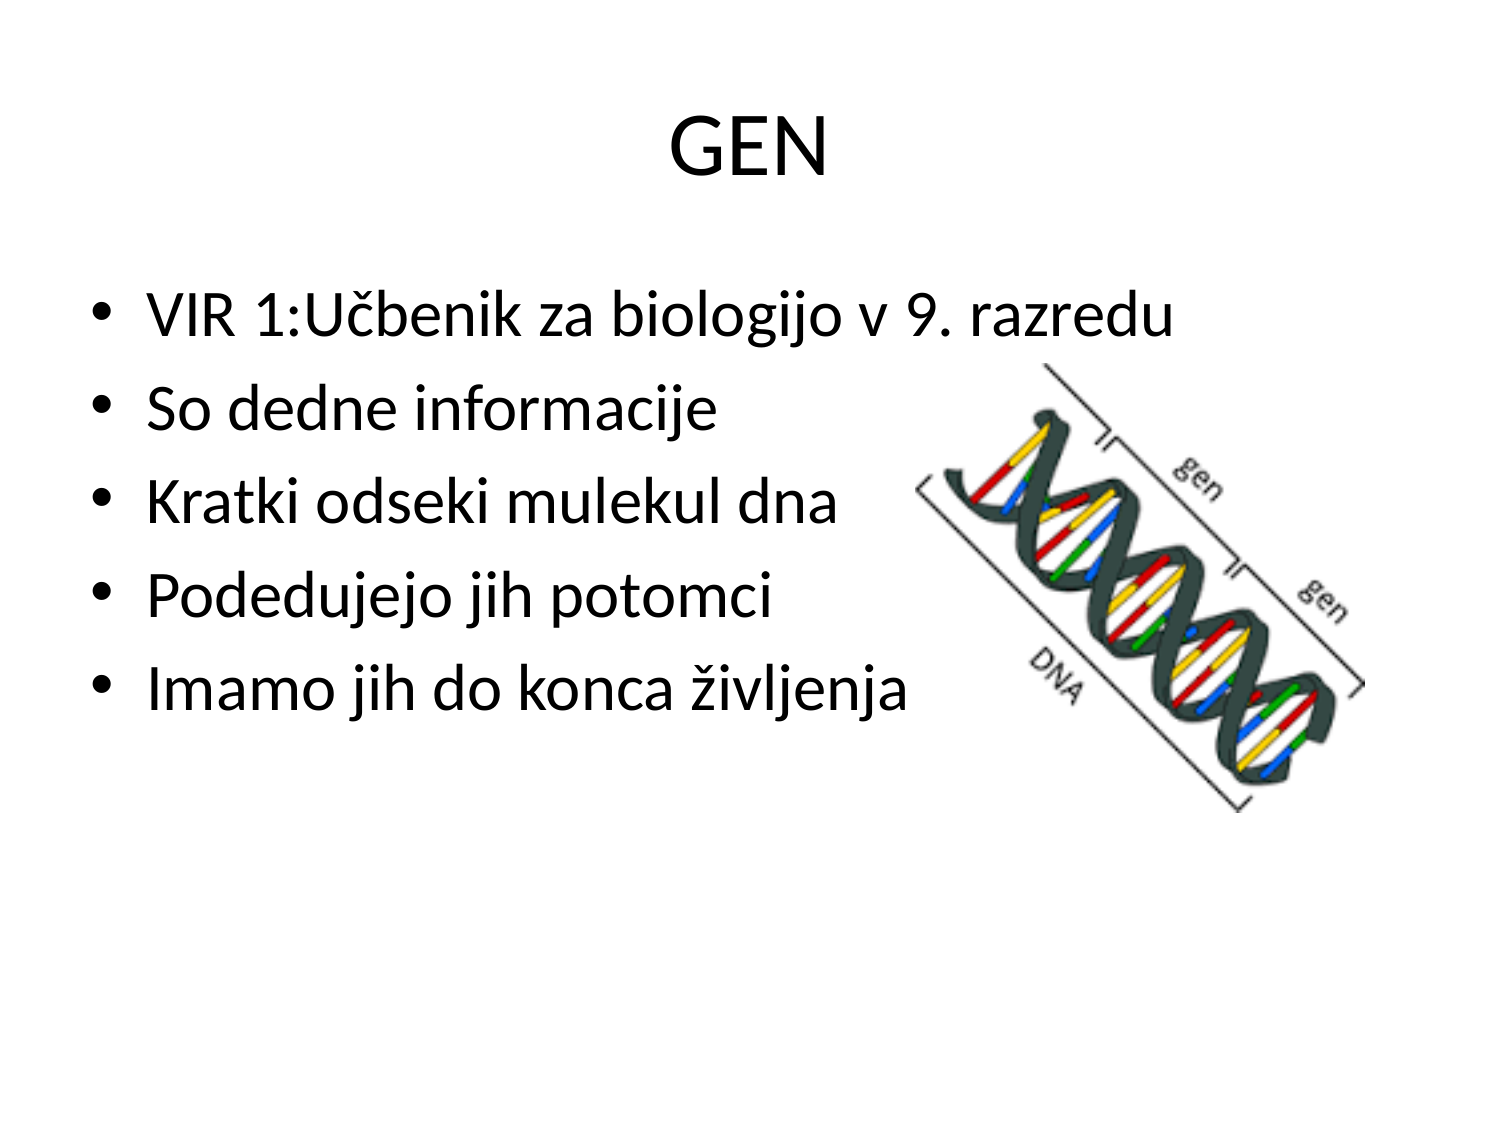

# GEN
VIR 1:Učbenik za biologijo v 9. razredu
So dedne informacije
Kratki odseki mulekul dna
Podedujejo jih potomci
Imamo jih do konca življenja